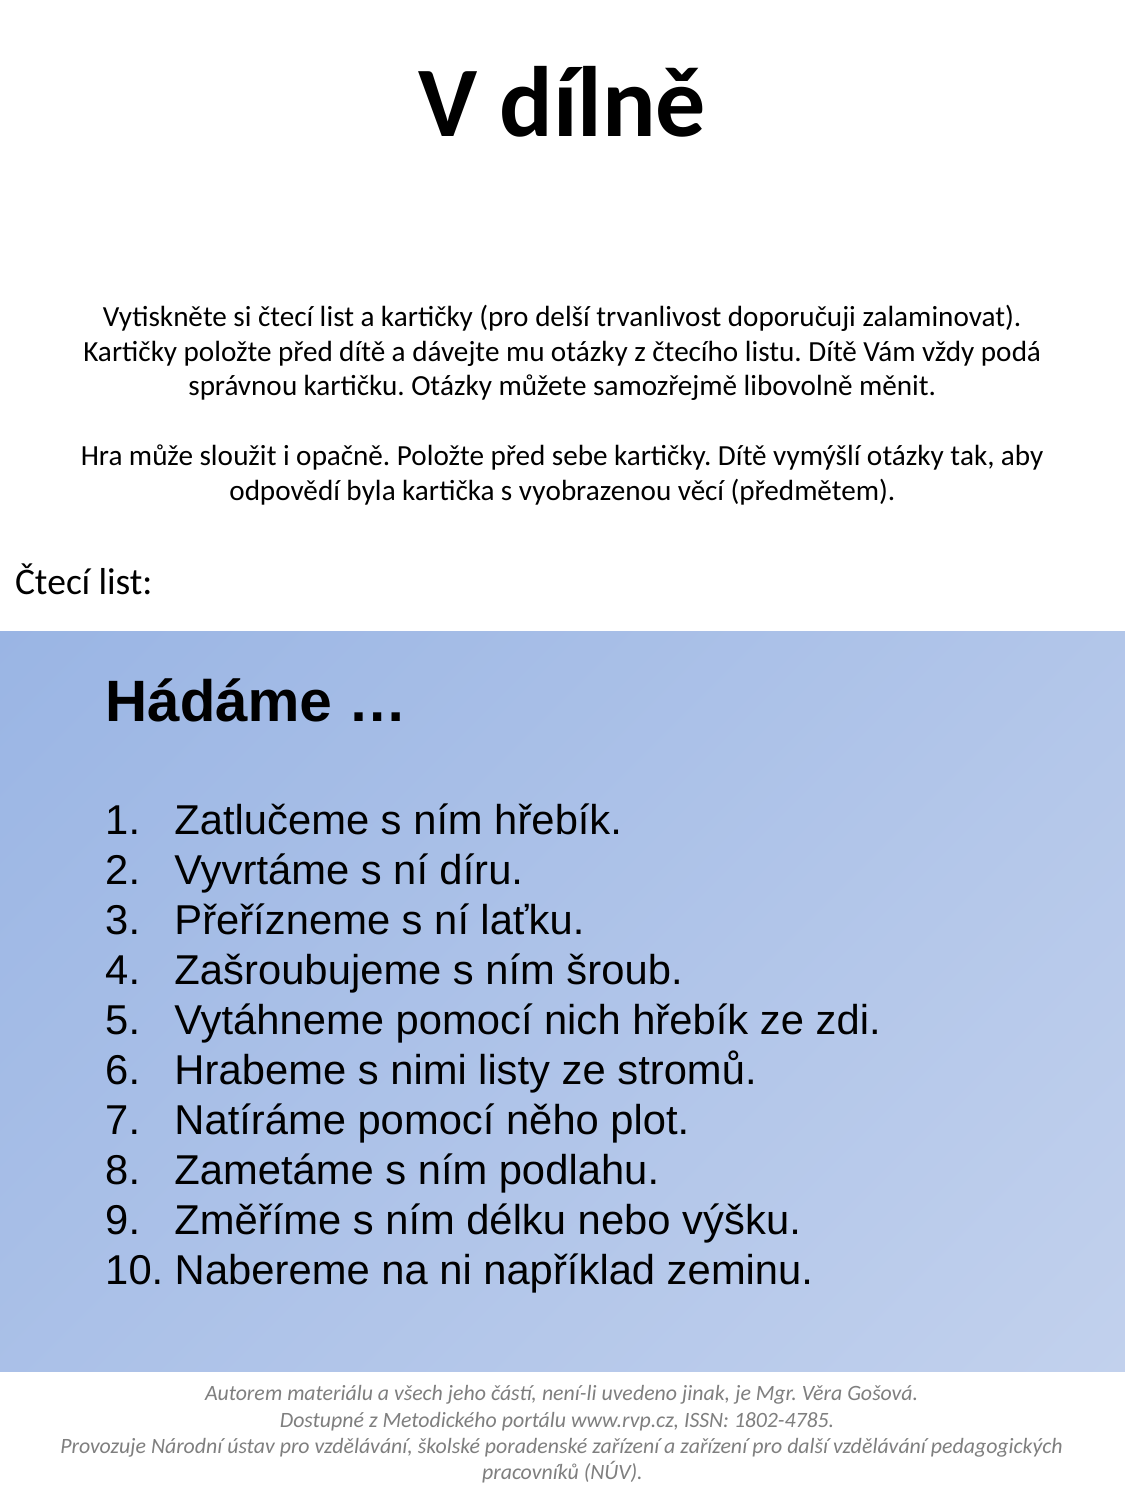

V dílně
Vytiskněte si čtecí list a kartičky (pro delší trvanlivost doporučuji zalaminovat). Kartičky položte před dítě a dávejte mu otázky z čtecího listu. Dítě Vám vždy podá správnou kartičku. Otázky můžete samozřejmě libovolně měnit.
Hra může sloužit i opačně. Položte před sebe kartičky. Dítě vymýšlí otázky tak, aby odpovědí byla kartička s vyobrazenou věcí (předmětem).
Čtecí list:
Hádáme …
1. Zatlučeme s ním hřebík.
2. Vyvrtáme s ní díru.
3. Přeřízneme s ní laťku.
4. Zašroubujeme s ním šroub.
5. Vytáhneme pomocí nich hřebík ze zdi.
6. Hrabeme s nimi listy ze stromů.
7. Natíráme pomocí něho plot.
8. Zametáme s ním podlahu.
9. Změříme s ním délku nebo výšku.
10. Nabereme na ni například zeminu.
Autorem materiálu a všech jeho částí, není-li uvedeno jinak, je Mgr. Věra Gošová.
Dostupné z Metodického portálu www.rvp.cz, ISSN: 1802-4785.  
Provozuje Národní ústav pro vzdělávání, školské poradenské zařízení a zařízení pro další vzdělávání pedagogických pracovníků (NÚV).